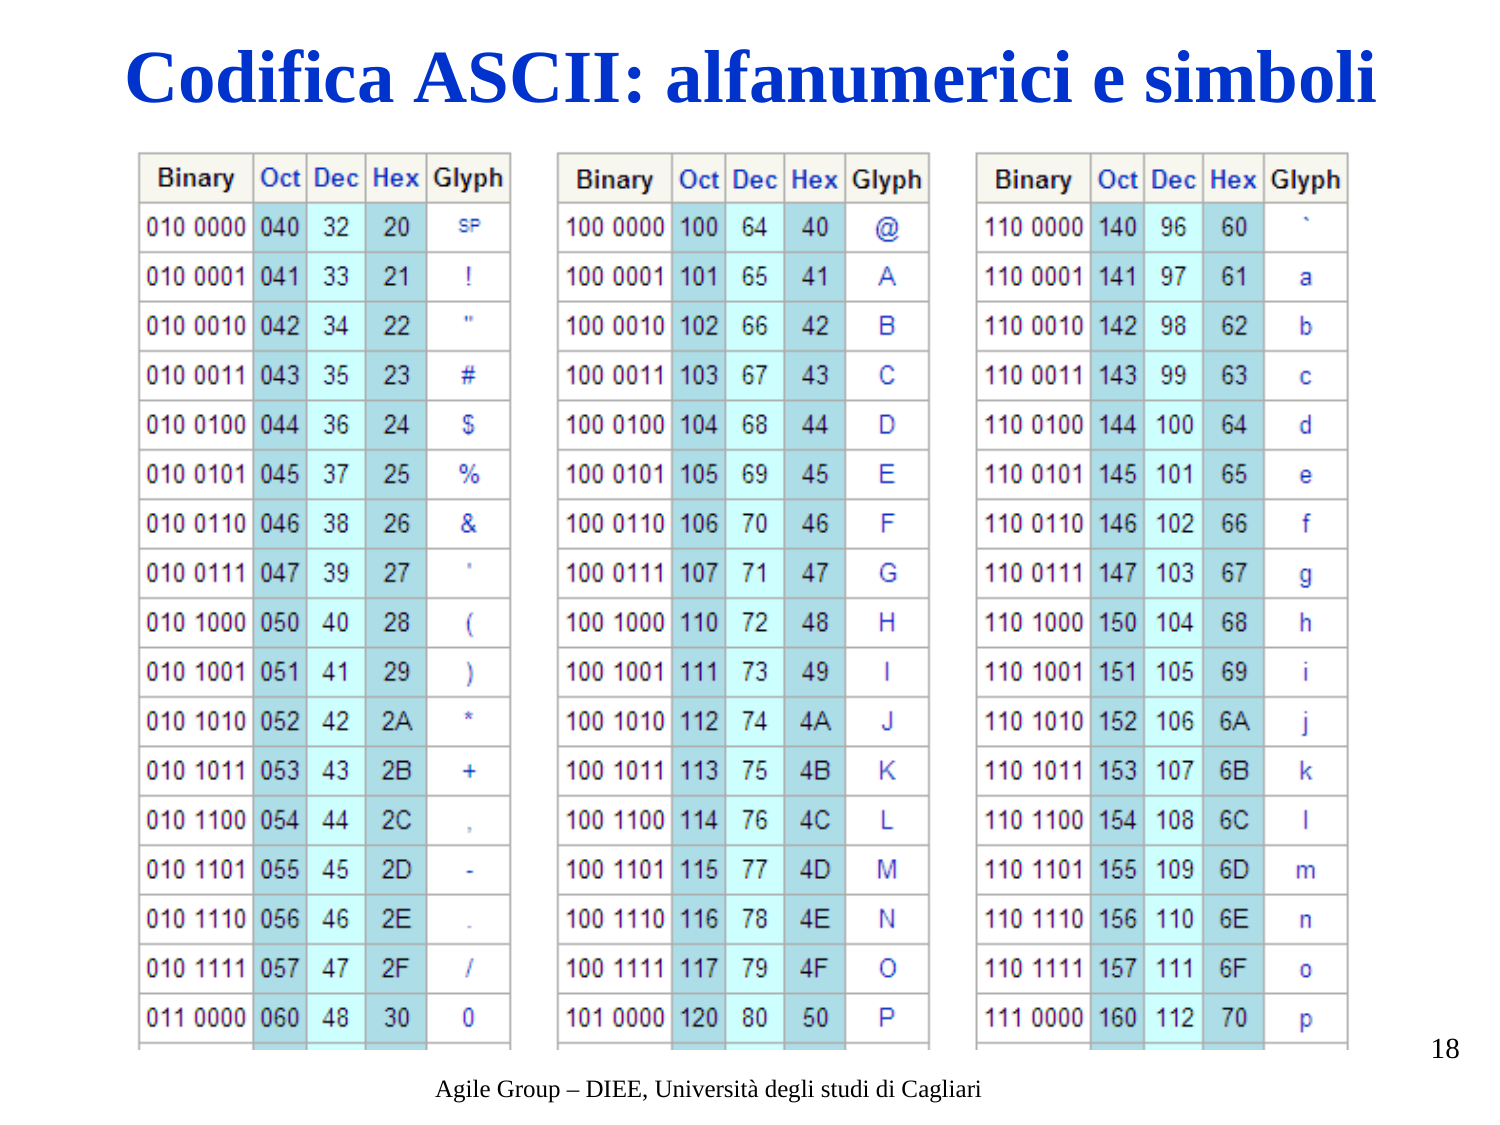

# Codifica ASCII: alfanumerici e simboli
18